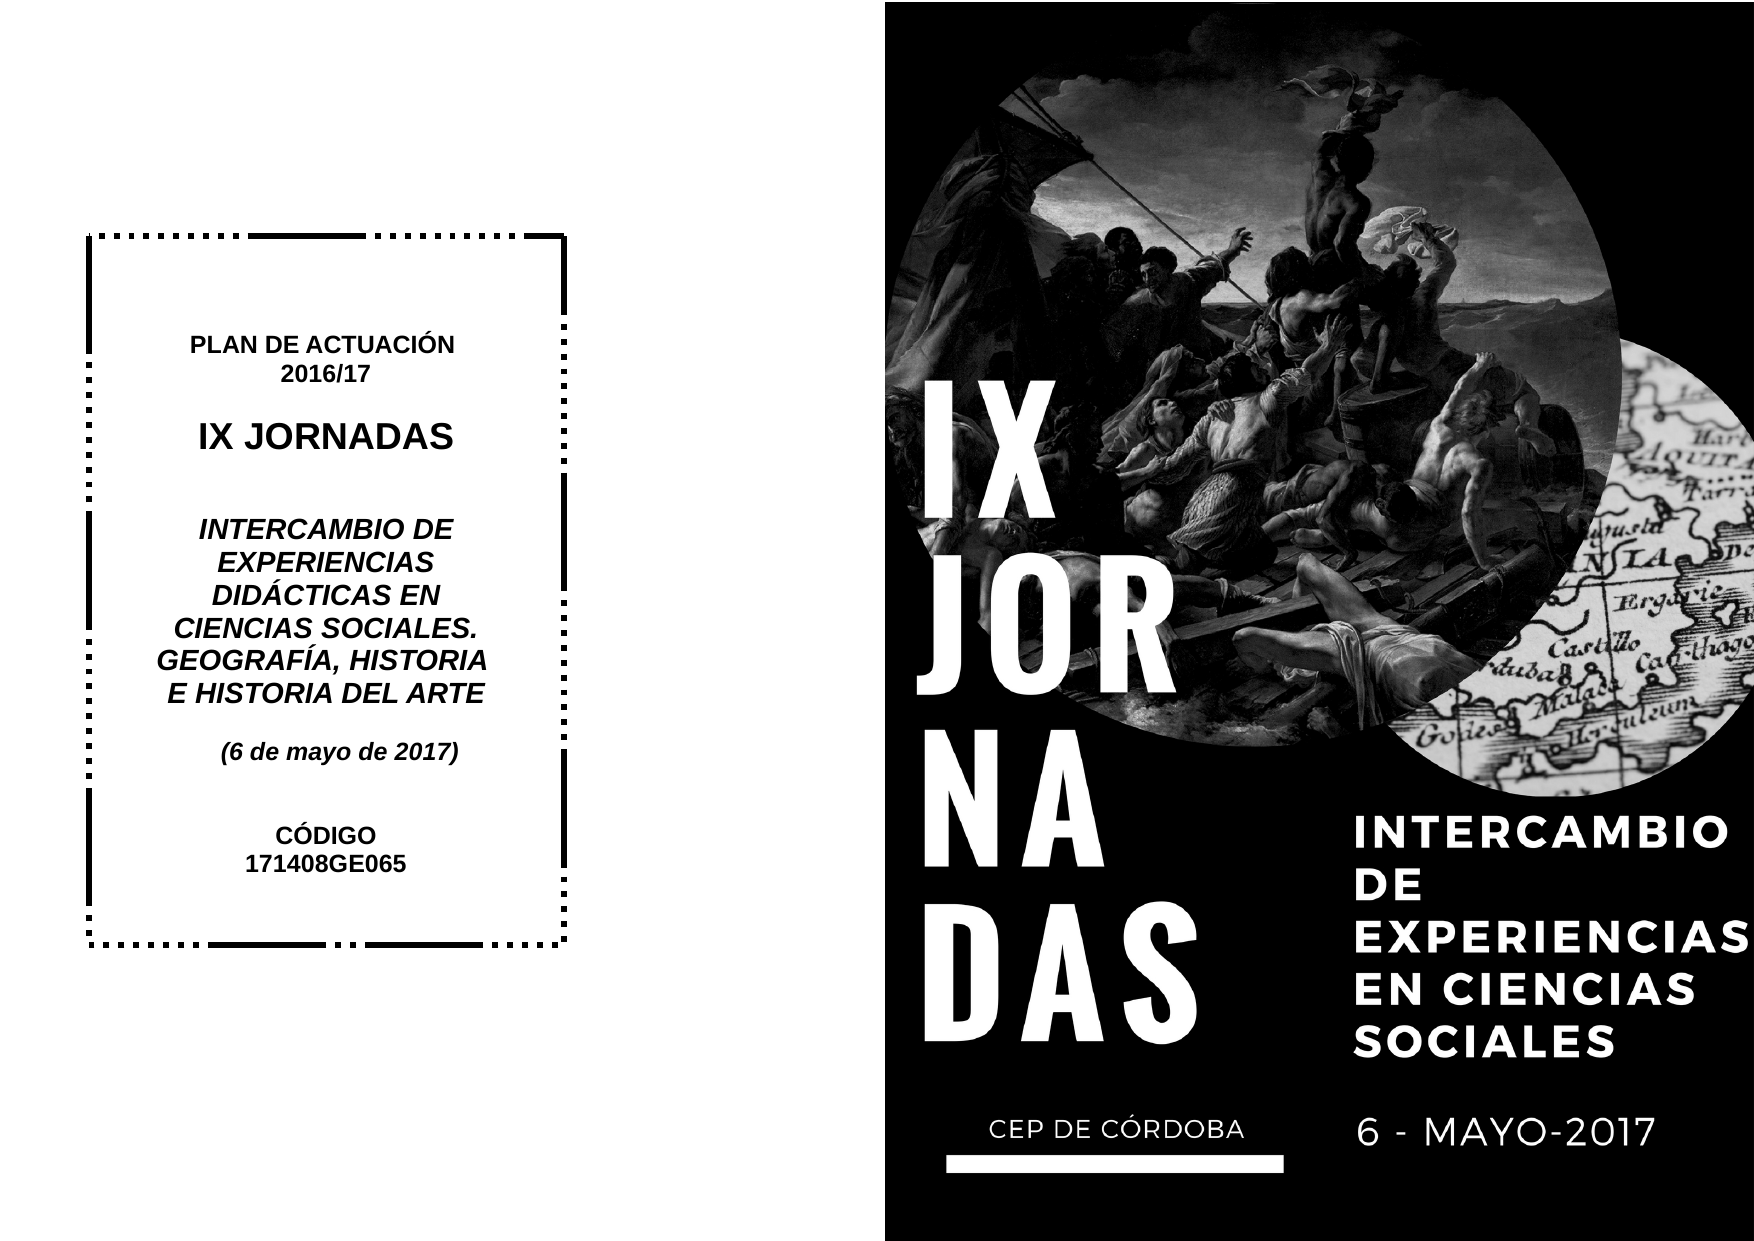

PLAN DE ACTUACIÓN
2016/17
IX JORNADAS
INTERCAMBIO DE
EXPERIENCIAS
DIDÁCTICAS EN
CIENCIAS SOCIALES.
GEOGRAFÍA, HISTORIA
E HISTORIA DEL ARTE
 (6 de mayo de 2017)
CÓDIGO
171408GE065